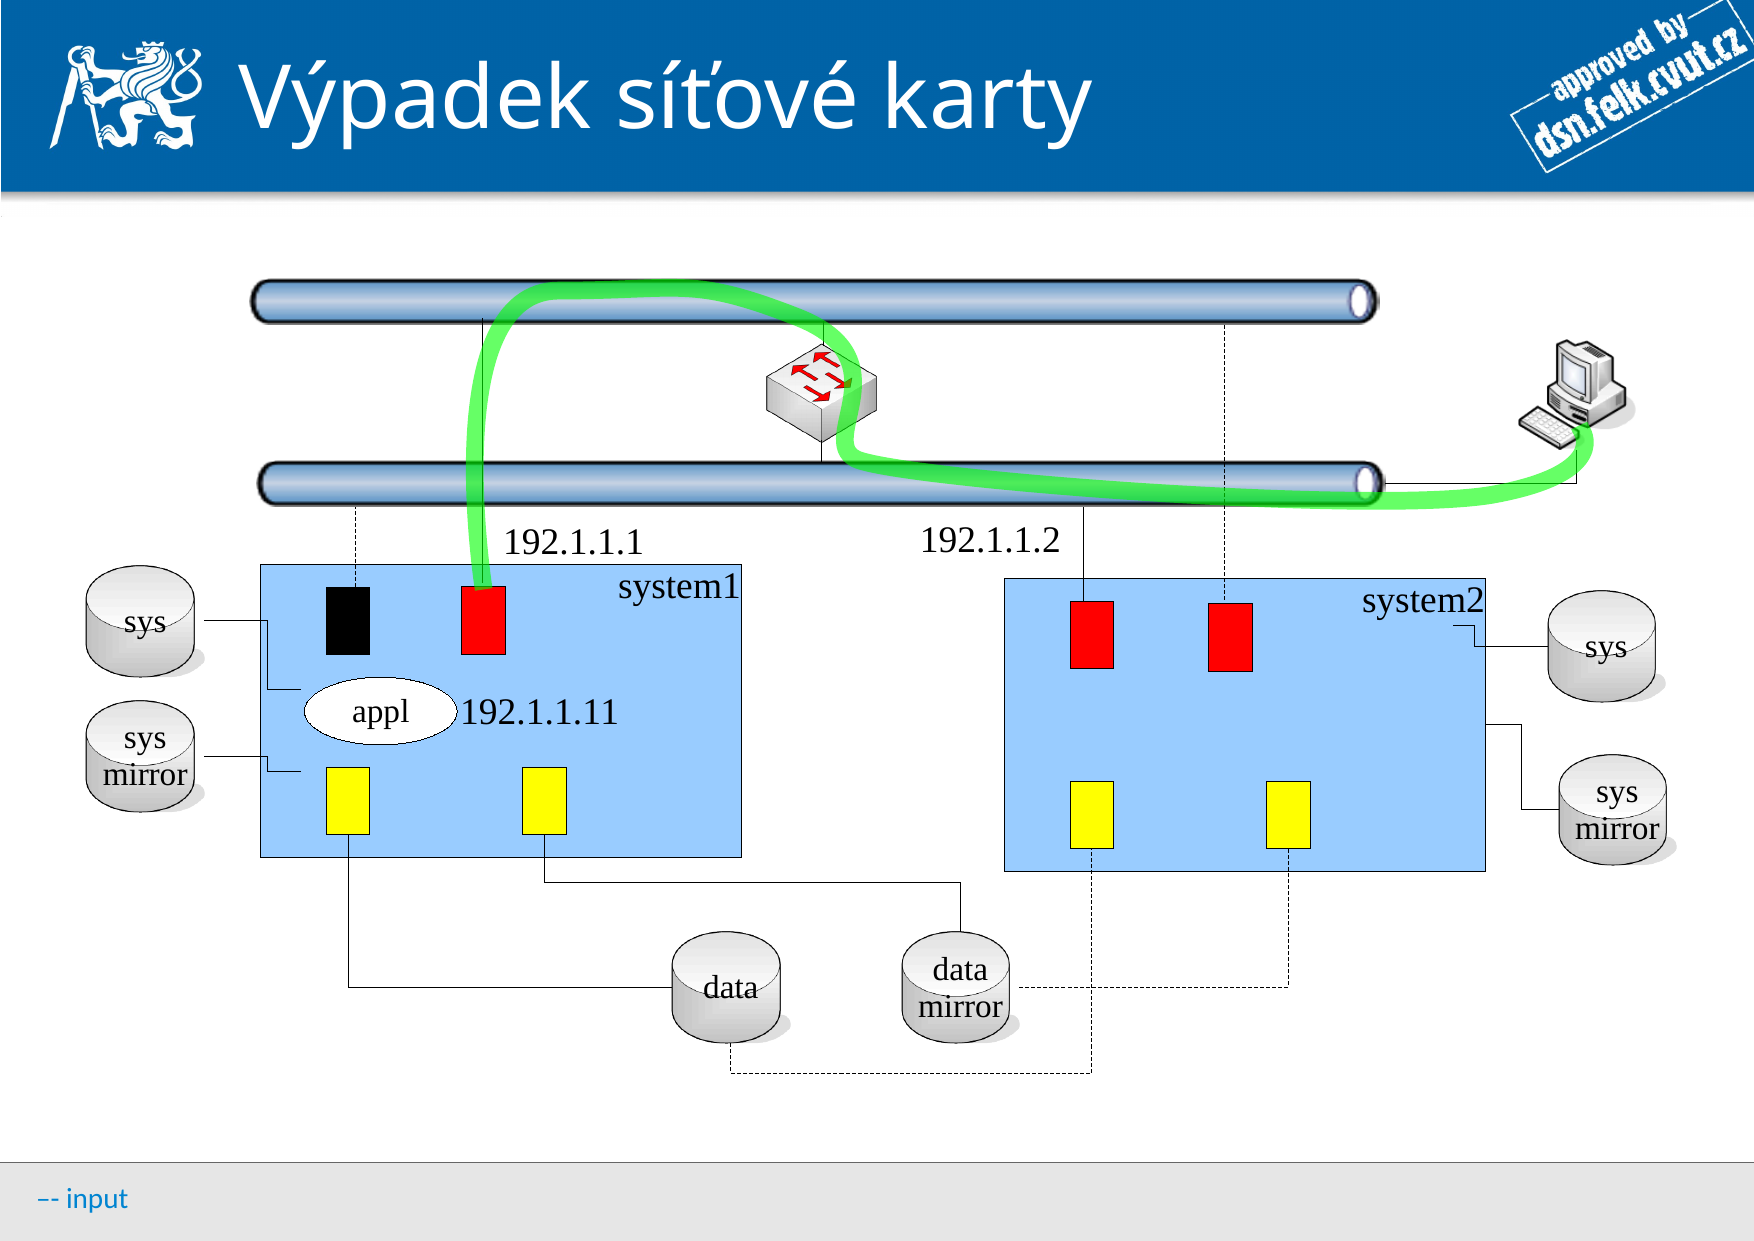

# Výpadek síťové karty
192.1.1.2
192.1.1.1
sys
system1
system2
lan2
lan1
sys
lan1
lan2
appl
192.1.1.11
sys
mirror
sys
mirror
SCSI1
SCSI2
SCSI1
SCSI2
data
data
mirror